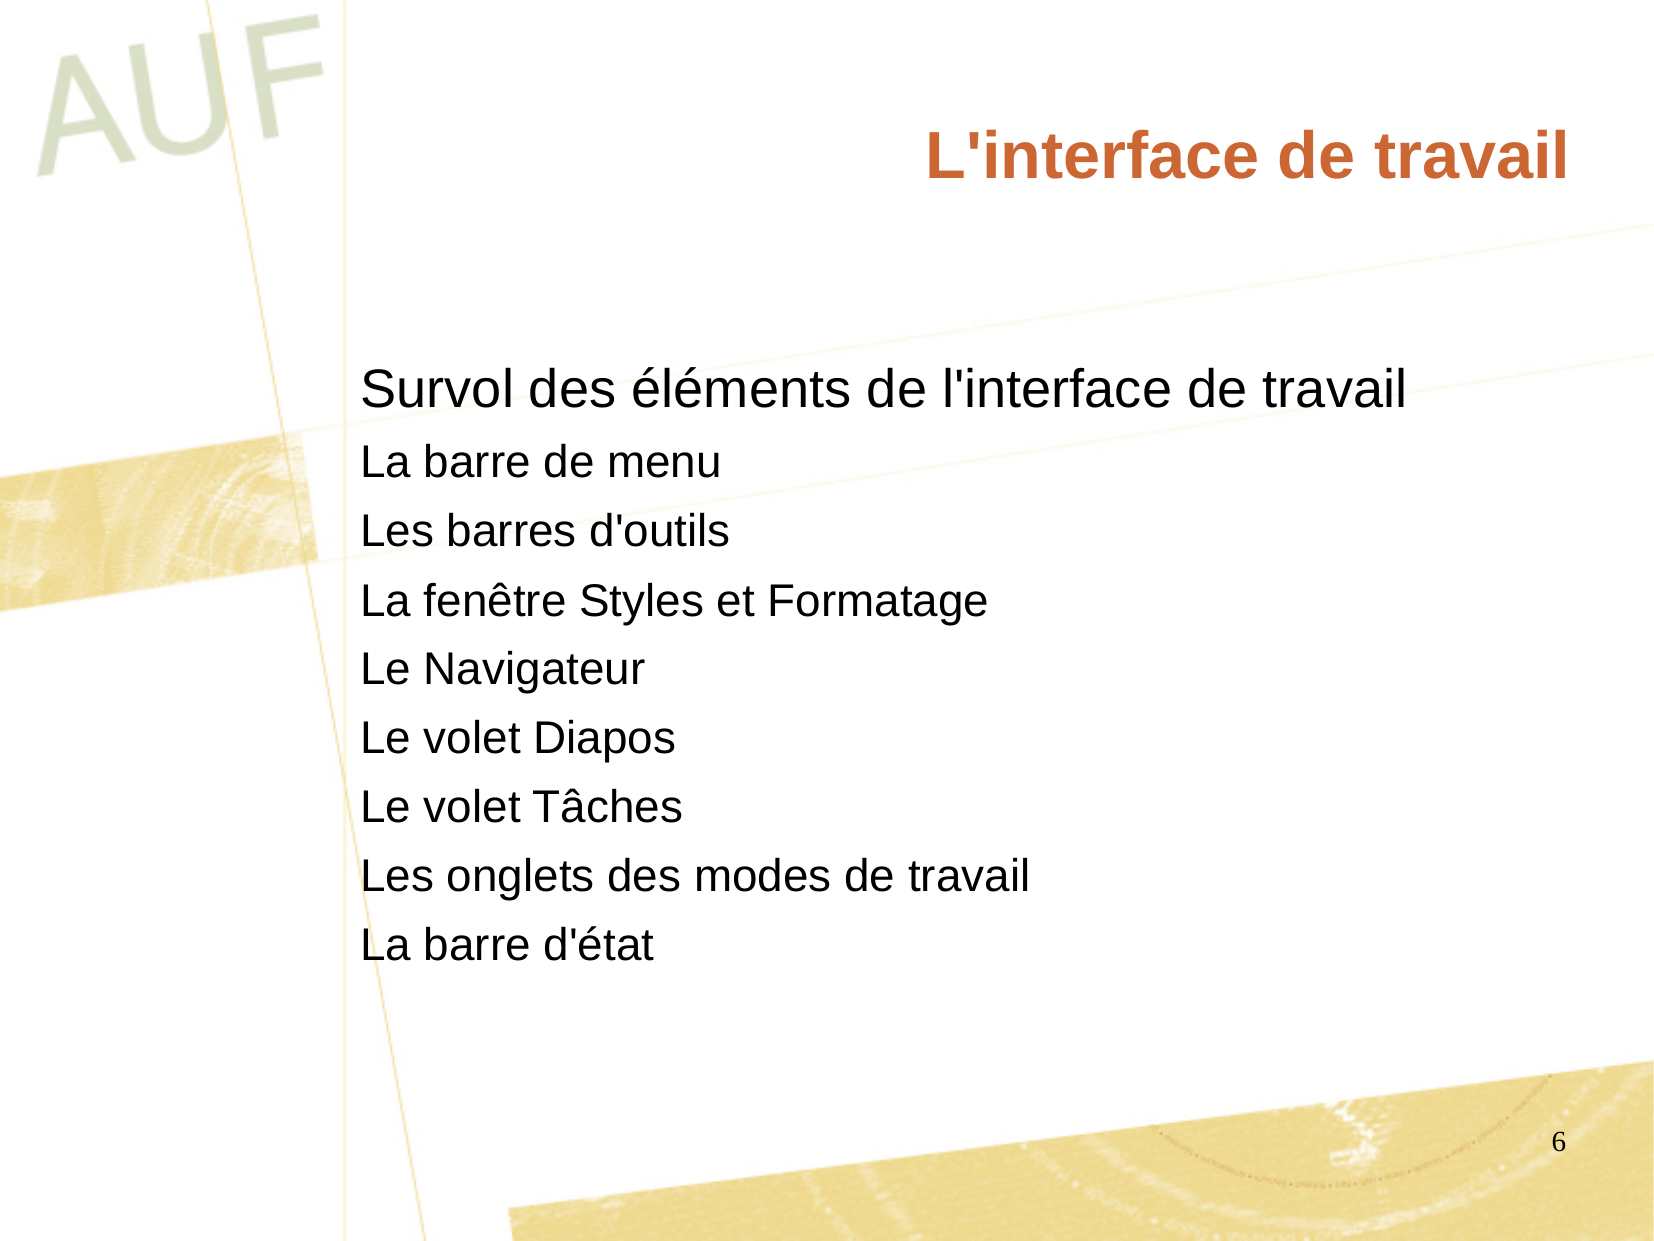

# L'interface de travail
Survol des éléments de l'interface de travail
La barre de menu
Les barres d'outils
La fenêtre Styles et Formatage
Le Navigateur
Le volet Diapos
Le volet Tâches
Les onglets des modes de travail
La barre d'état
6